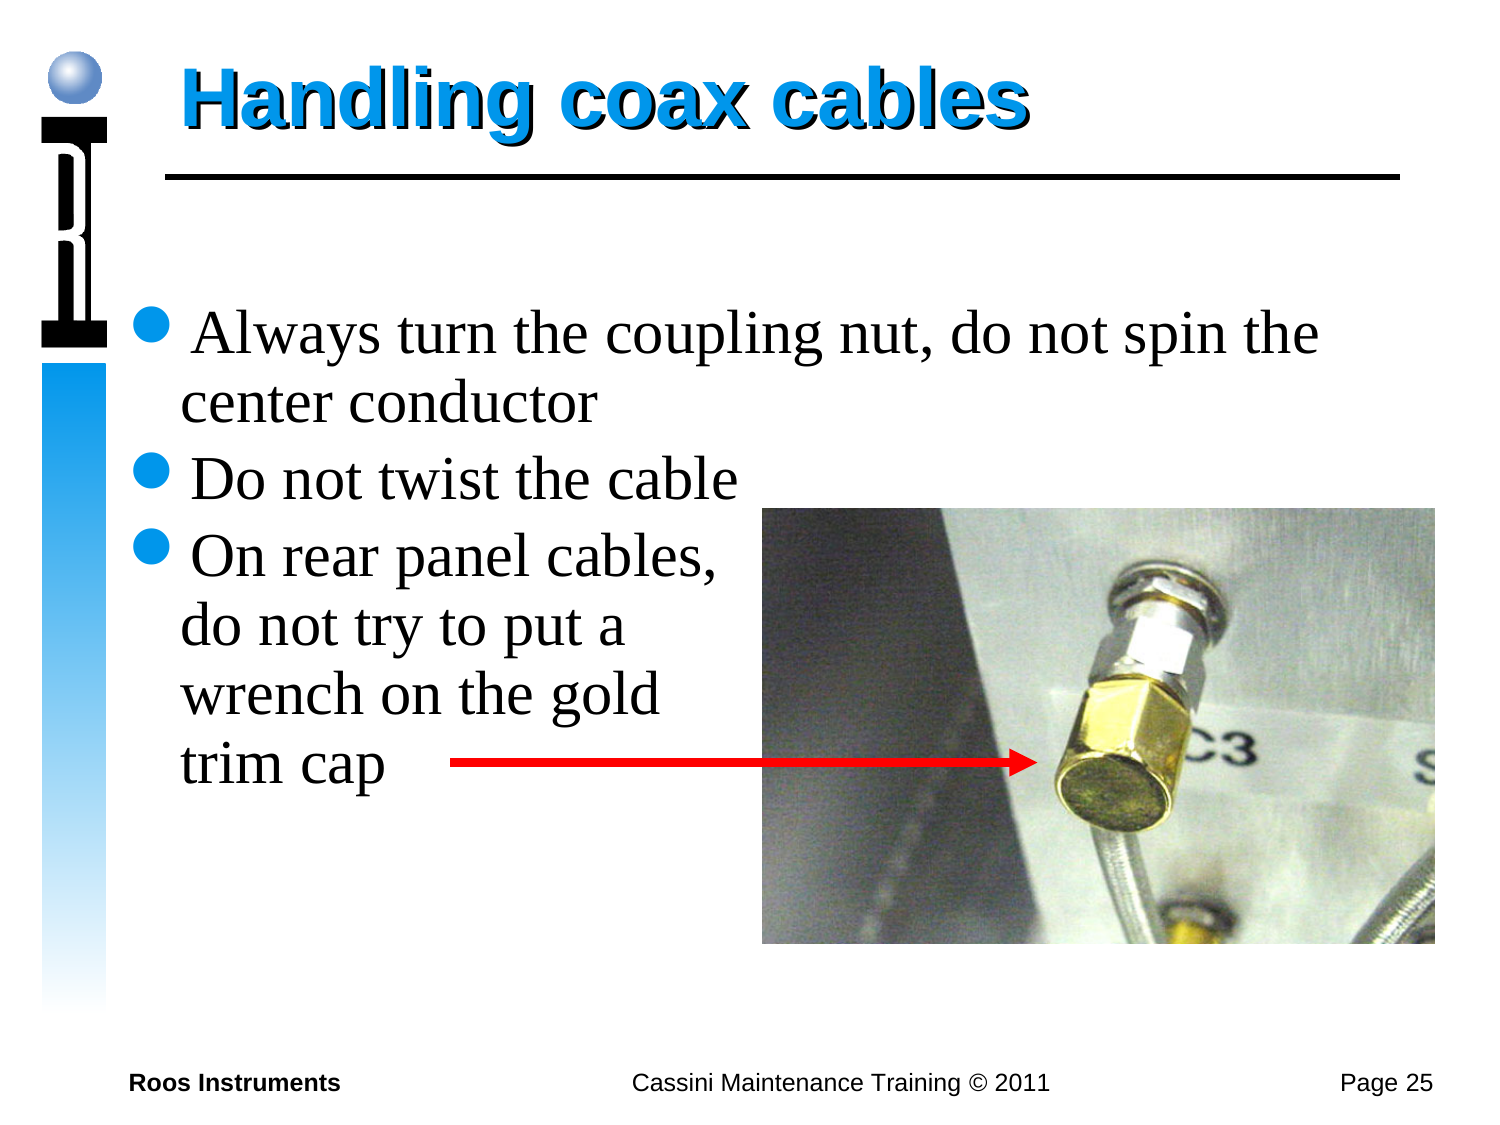

# Handling coax cables
Always turn the coupling nut, do not spin the center conductor
Do not twist the cable
On rear panel cables,
do not try to put a
wrench on the gold
trim cap